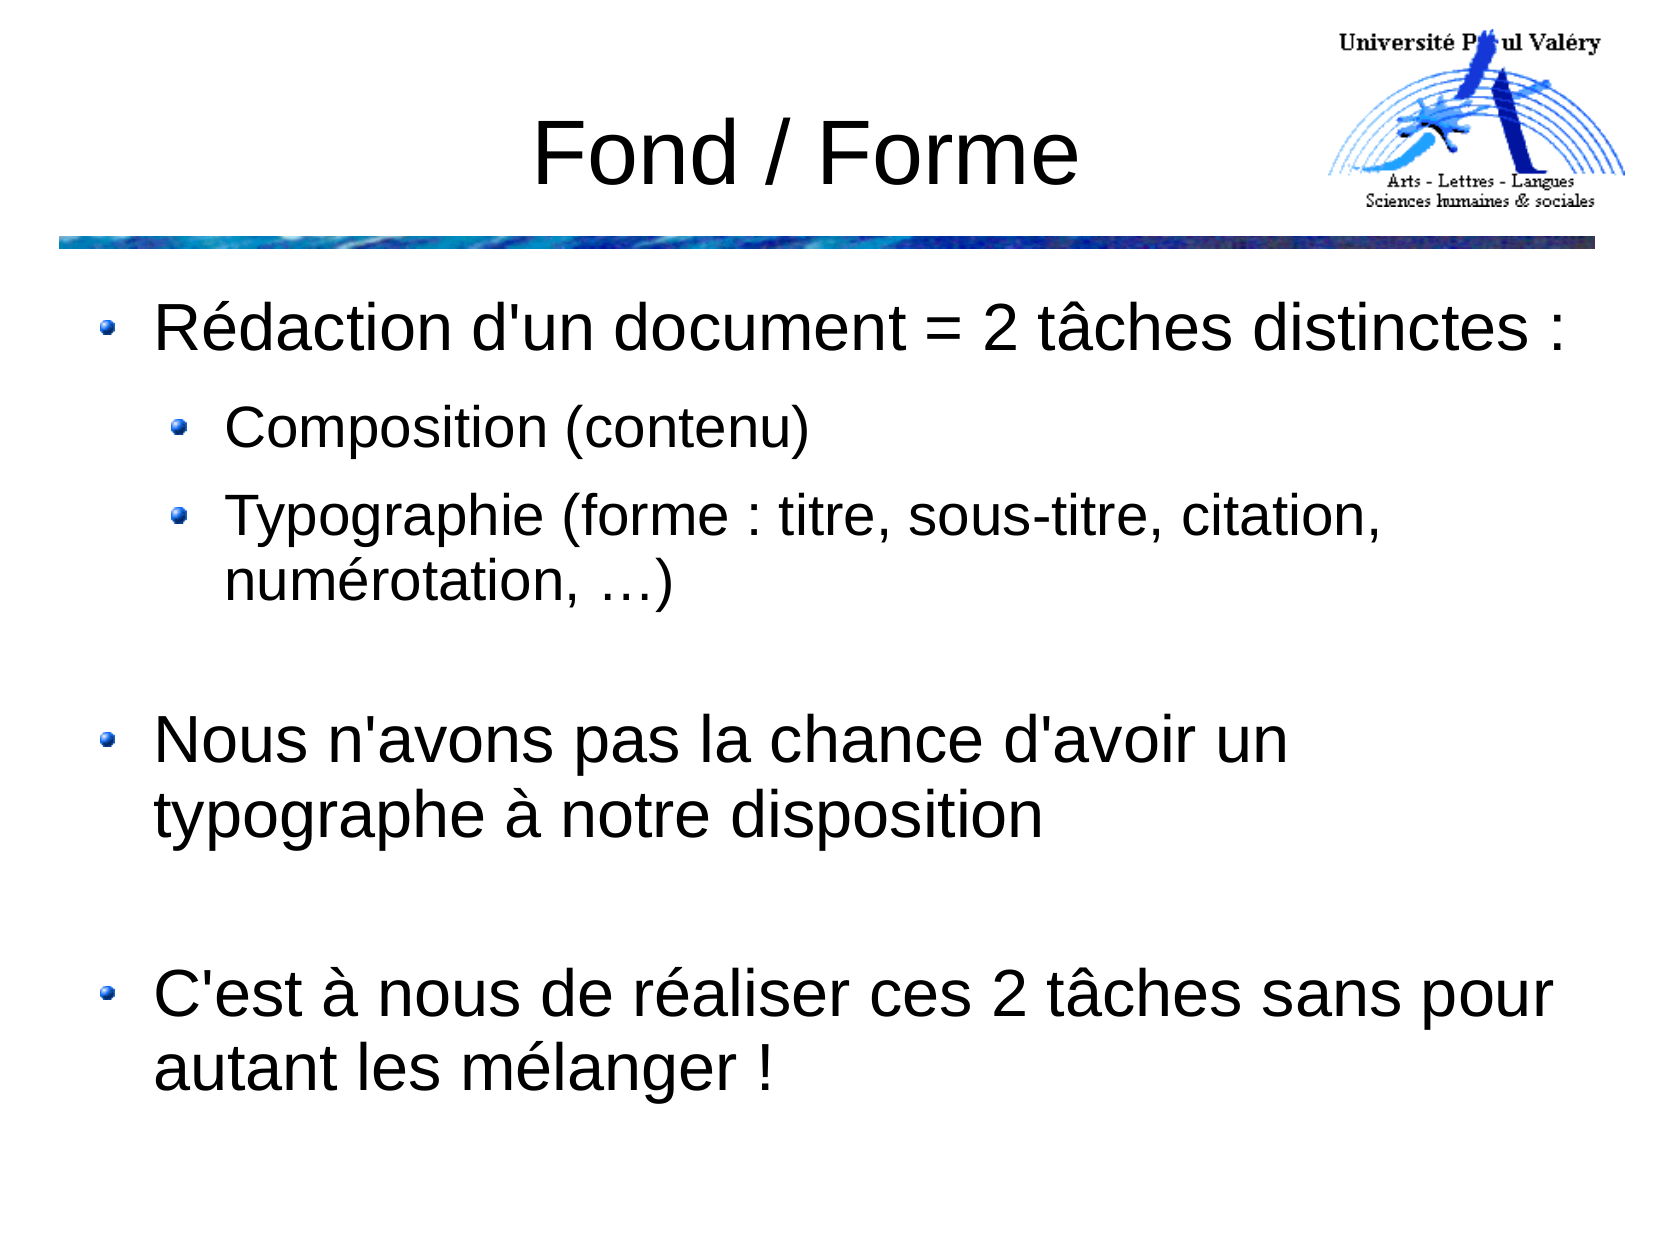

# Fond / Forme
Rédaction d'un document = 2 tâches distinctes :
Composition (contenu)
Typographie (forme : titre, sous-titre, citation, numérotation, …)
Nous n'avons pas la chance d'avoir un typographe à notre disposition
C'est à nous de réaliser ces 2 tâches sans pour autant les mélanger !